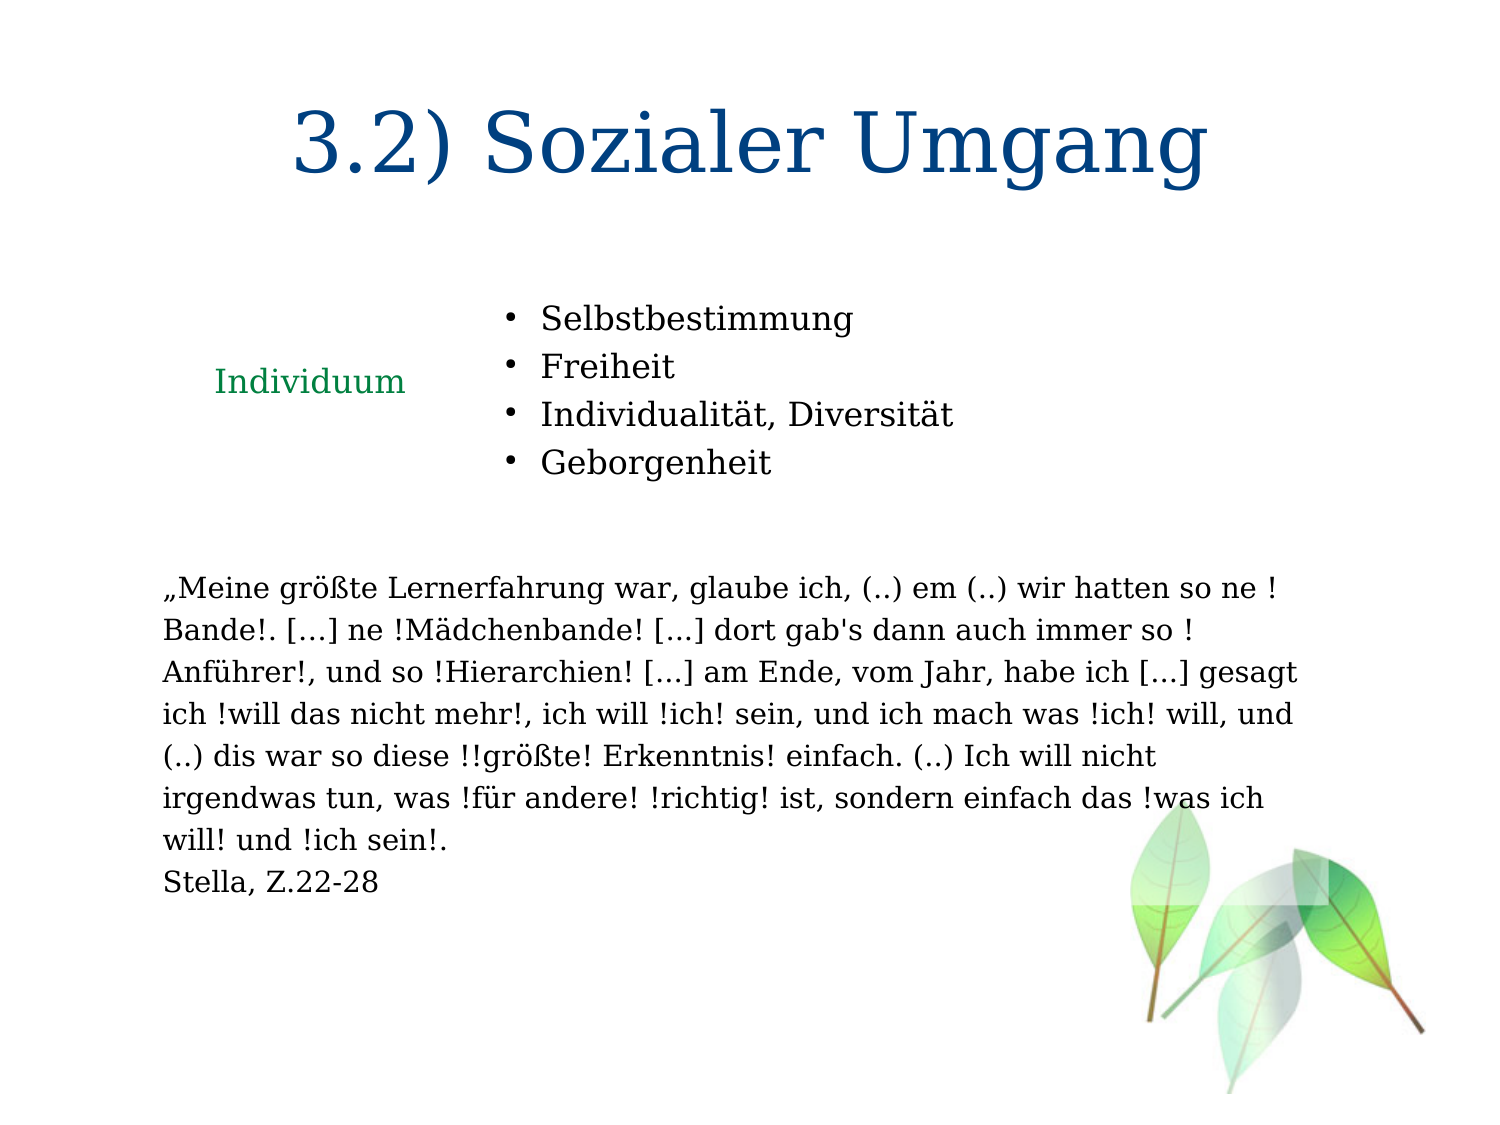

# 3.2) Sozialer Umgang
Selbstbestimmung
Freiheit
Individualität, Diversität
Geborgenheit
Individuum
„Meine größte Lernerfahrung war, glaube ich, (..) em (..) wir hatten so ne !Bande!. […] ne !Mädchenbande! [...] dort gab's dann auch immer so !Anführer!, und so !Hierarchien! [...] am Ende, vom Jahr, habe ich [...] gesagt ich !will das nicht mehr!, ich will !ich! sein, und ich mach was !ich! will, und (..) dis war so diese !!größte! Erkenntnis! einfach. (..) Ich will nicht irgendwas tun, was !für andere! !richtig! ist, sondern einfach das !was ich will! und !ich sein!.
Stella, Z.22-28